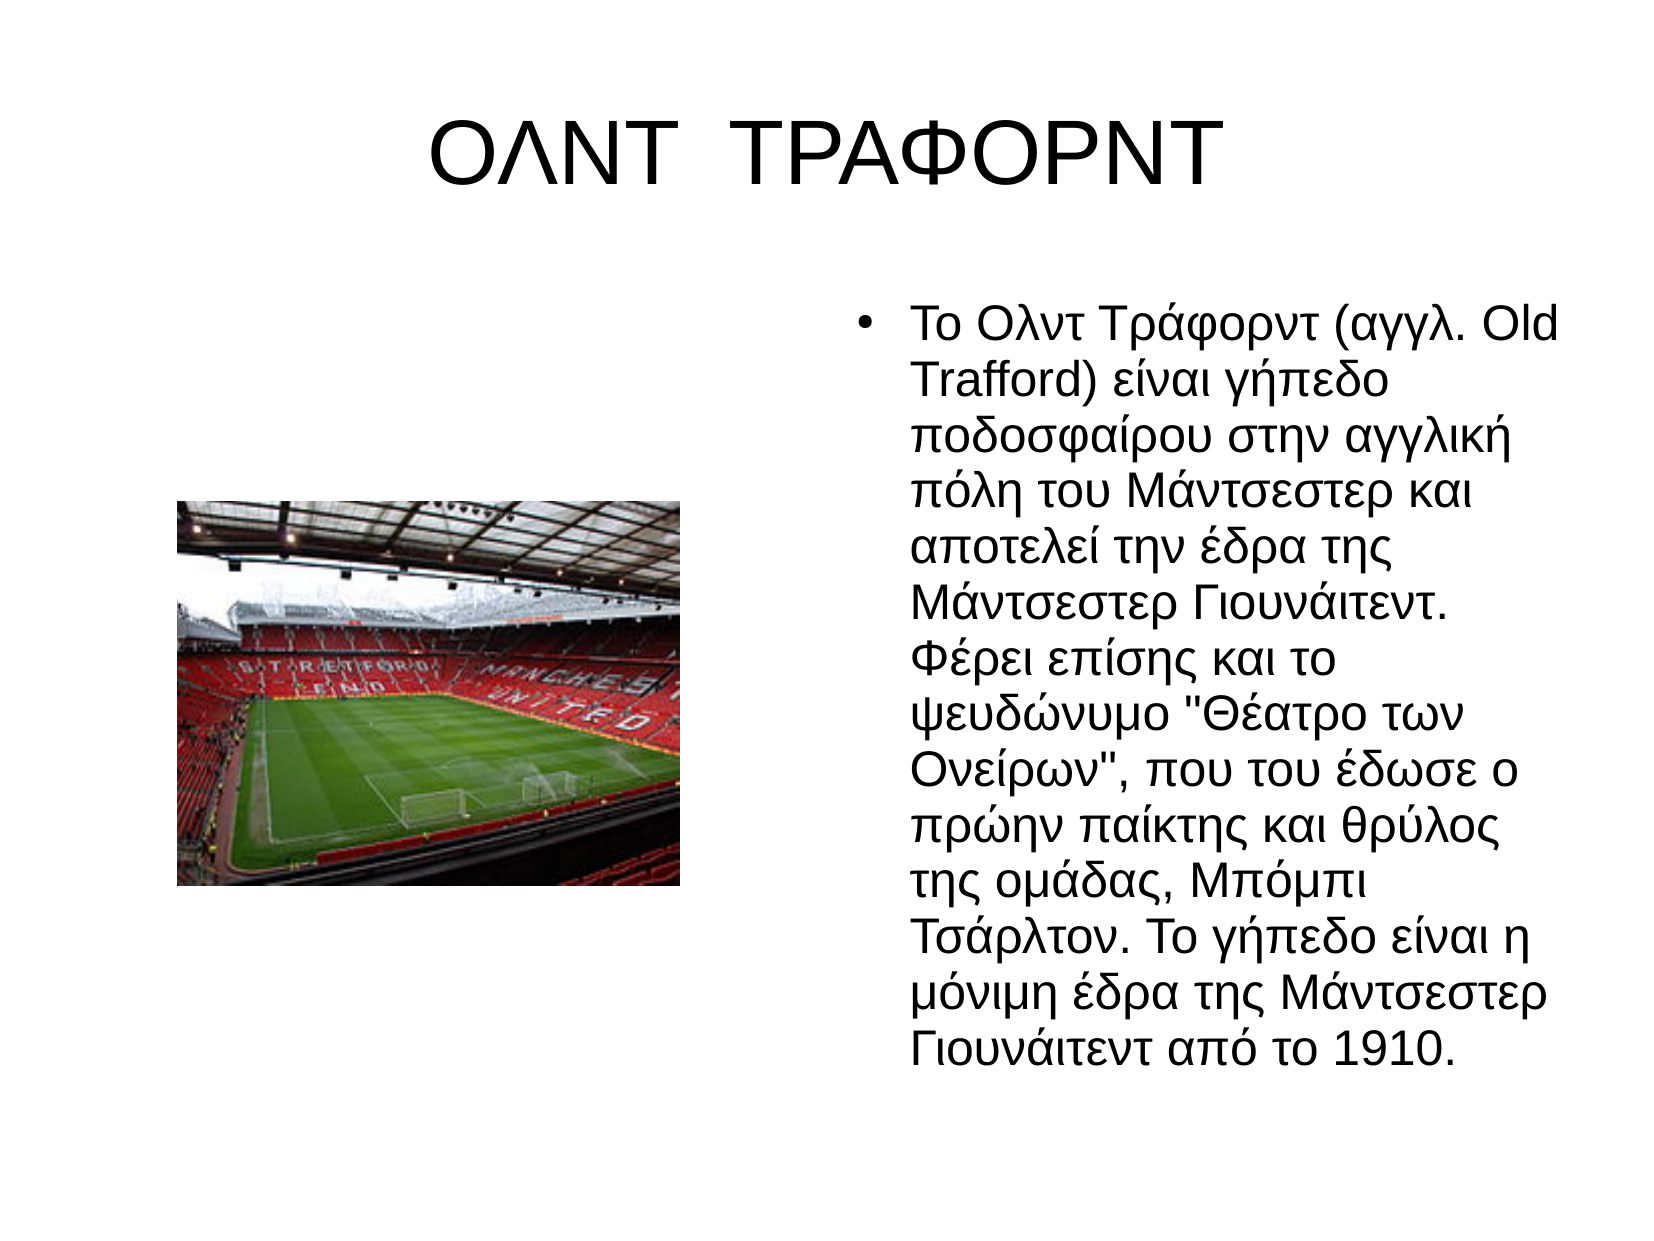

# ΟΛΝΤ ΤΡΑΦΟΡΝΤ
Το Ολντ Τράφορντ (αγγλ. Old Trafford) είναι γήπεδο ποδοσφαίρου στην αγγλική πόλη του Μάντσεστερ και αποτελεί την έδρα της Μάντσεστερ Γιουνάιτεντ. Φέρει επίσης και το ψευδώνυμο "Θέατρο των Ονείρων", που του έδωσε ο πρώην παίκτης και θρύλος της ομάδας, Μπόμπι Τσάρλτον. Το γήπεδο είναι η μόνιμη έδρα της Μάντσεστερ Γιουνάιτεντ από το 1910.